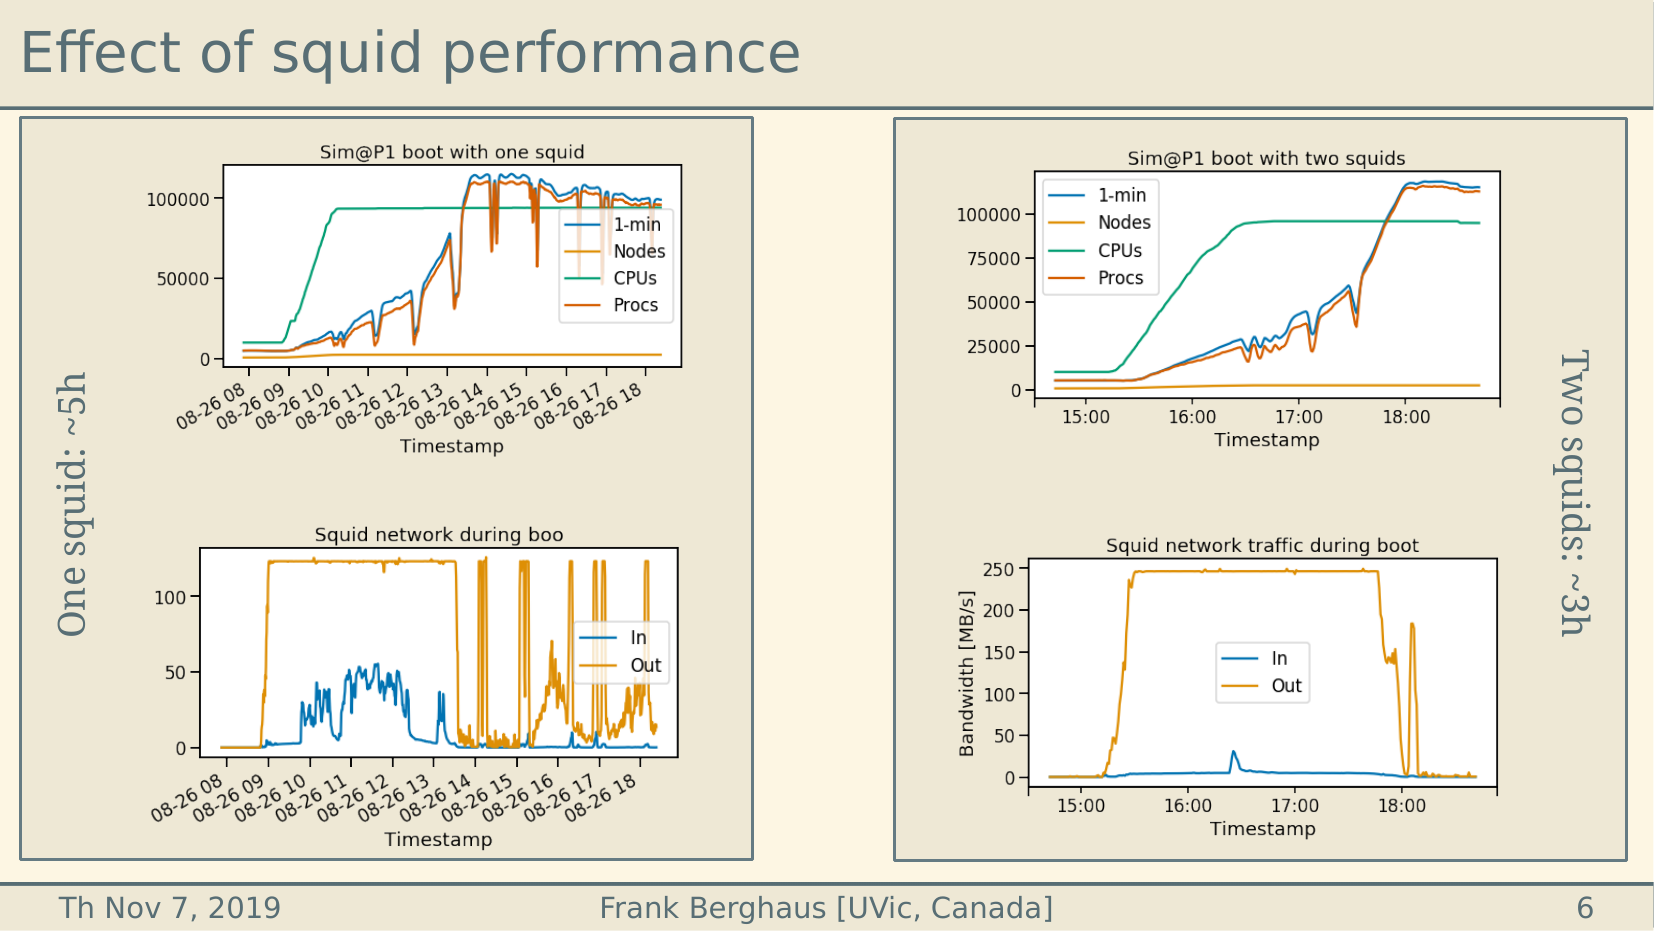

# Effect of squid performance
Two squids: ~3h
One squid: ~5h
Th Nov 7, 2019
Frank Berghaus [UVic, Canada]
6